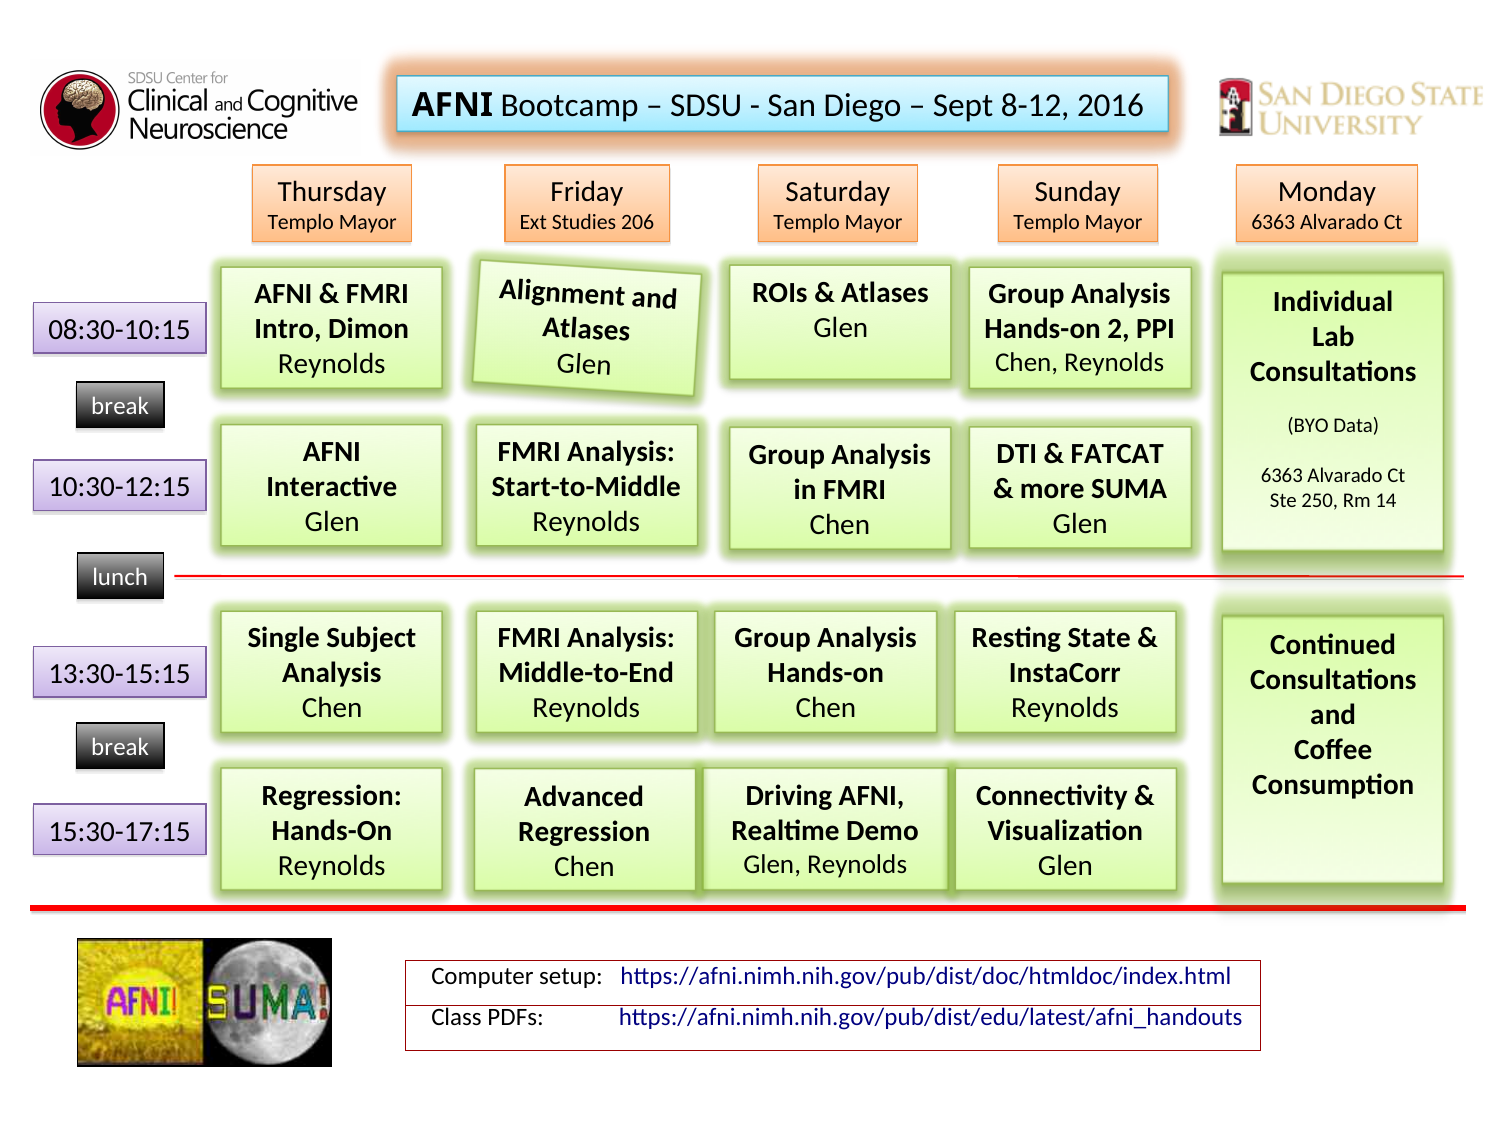

AFNI Bootcamp – SDSU - San Diego – Sept 8-12, 2016
Thursday
Templo Mayor
Friday
Ext Studies 206
Saturday
Templo Mayor
Sunday
Templo Mayor
Monday
6363 Alvarado Ct
Individual
Lab
Consultations
(BYO Data)
6363 Alvarado Ct
Ste 250, Rm 14
Alignment and
Atlases
Glen
ROIs & Atlases
Glen
AFNI & FMRI Intro, Dimon
Reynolds
Group Analysis Hands-on 2, PPI
Chen, Reynolds
08:30-10:15
break
AFNI Interactive
Glen
FMRI Analysis: Start-to-Middle
Reynolds
DTI & FATCAT
& more SUMA
Glen
Group Analysis in FMRI
Chen
10:30-12:15
lunch
Continued
Consultations
and
Coffee
Consumption
Single Subject Analysis
Chen
FMRI Analysis: Middle-to-End
Reynolds
Group Analysis Hands-on
Chen
Resting State & InstaCorr
Reynolds
13:30-15:15
break
Advanced Regression
Chen
Regression: Hands-On
Reynolds
Driving AFNI,
Realtime Demo
Glen, Reynolds
Connectivity & Visualization Glen
15:30-17:15
Computer setup: https://afni.nimh.nih.gov/pub/dist/doc/htmldoc/index.html
Class PDFs: https://afni.nimh.nih.gov/pub/dist/edu/latest/afni_handouts